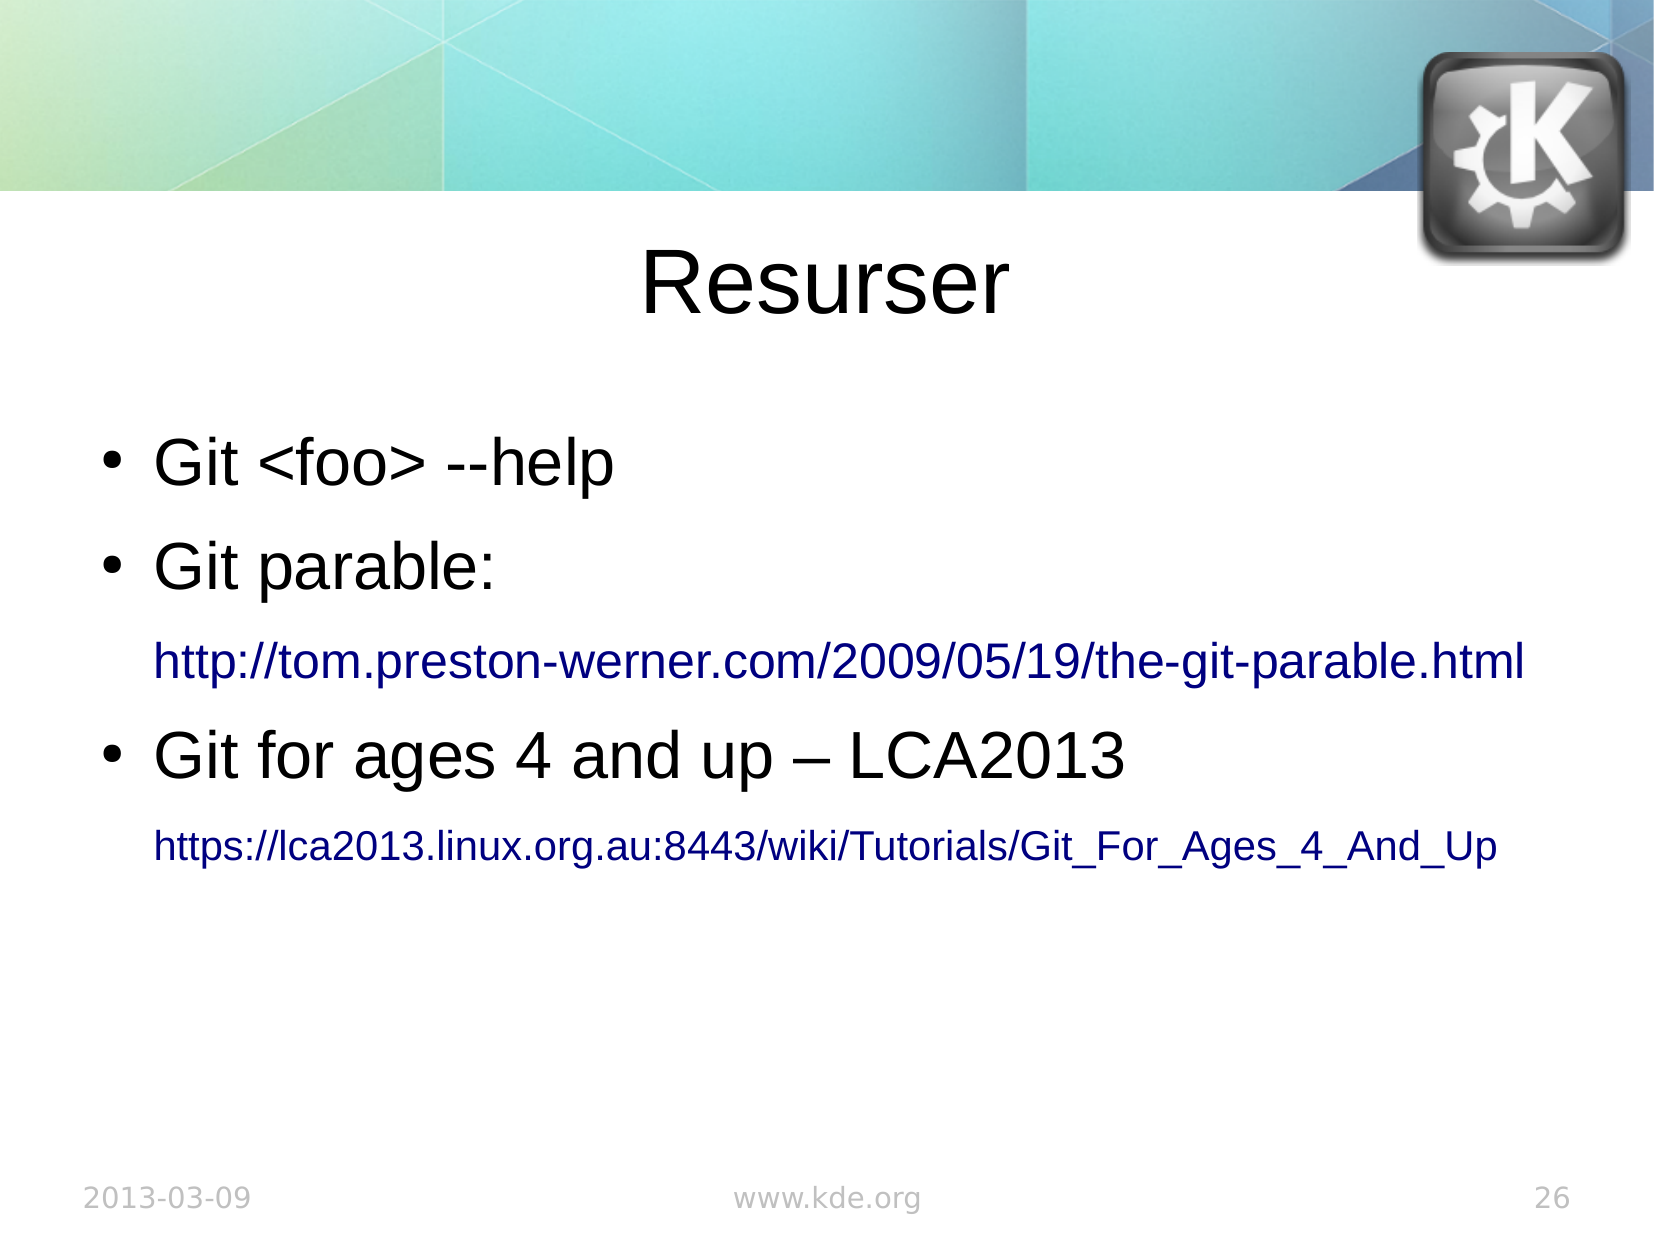

# Resurser
Git <foo> --help
Git parable:
http://tom.preston-werner.com/2009/05/19/the-git-parable.html
Git for ages 4 and up – LCA2013
https://lca2013.linux.org.au:8443/wiki/Tutorials/Git_For_Ages_4_And_Up
2013-03-09
www.kde.org
26